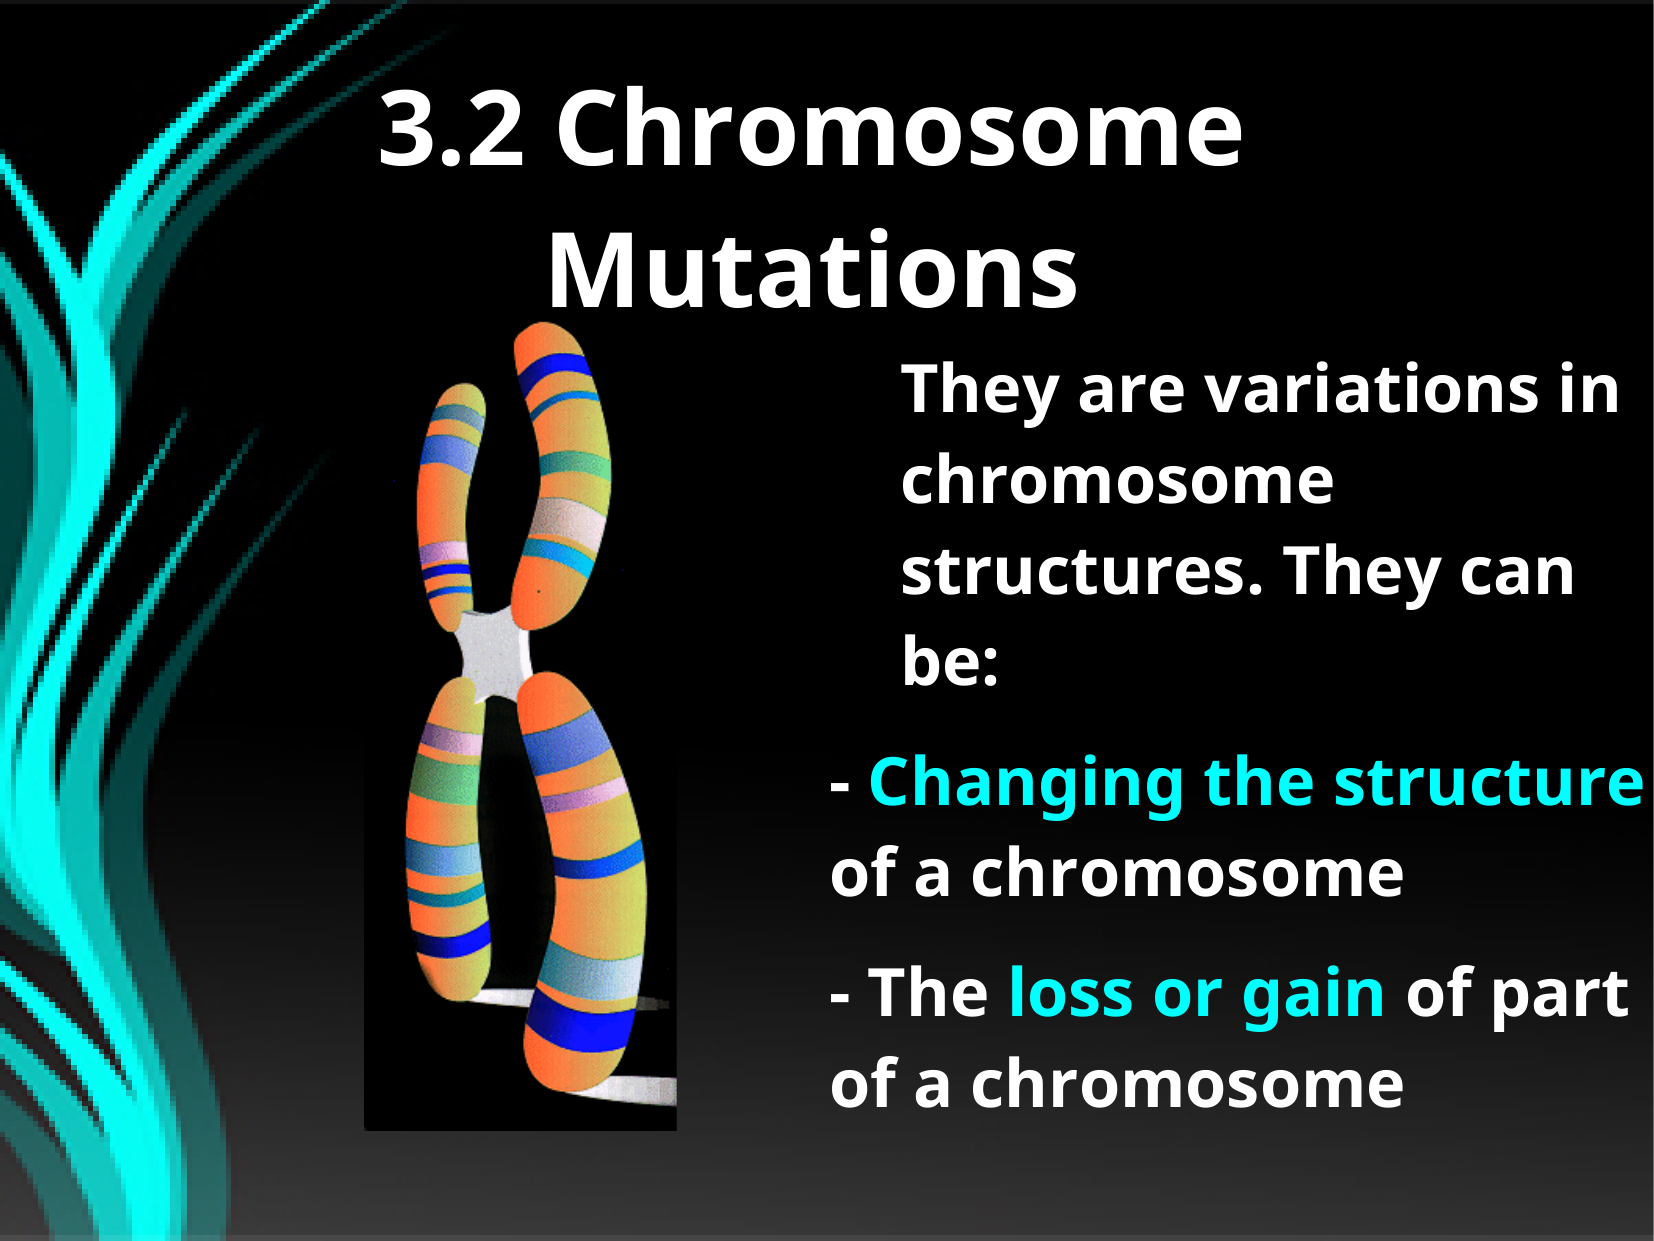

# 3.2 Chromosome Mutations
They are variations in chromosome structures. They can be:
- Changing the structure of a chromosome
- The loss or gain of part of a chromosome